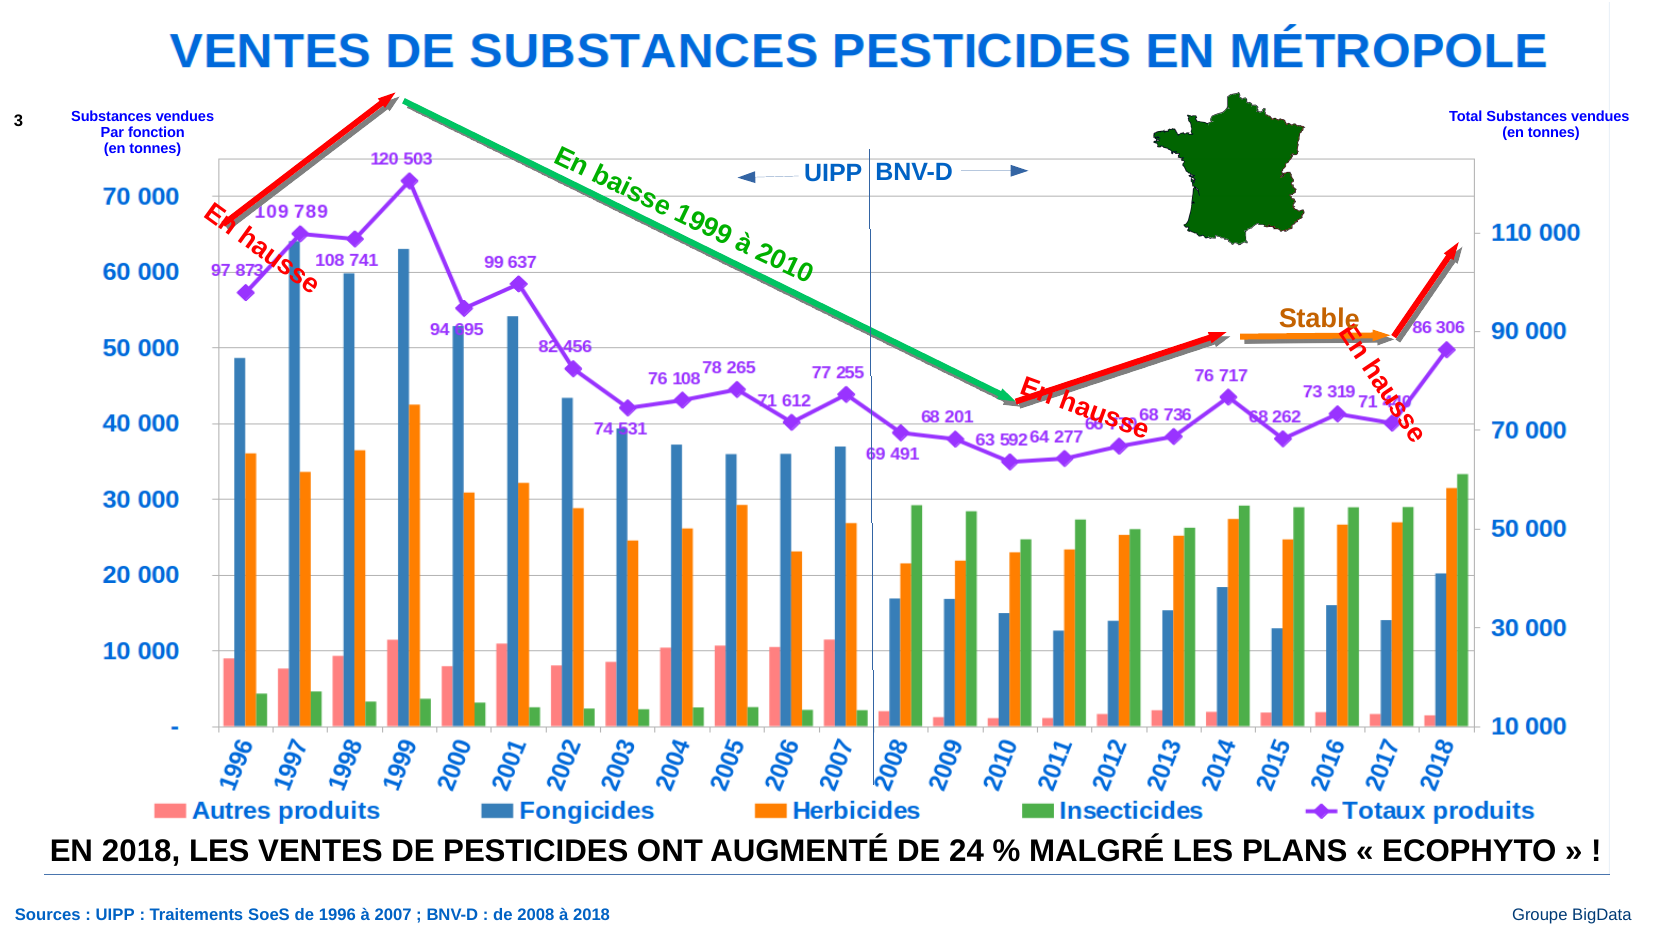

Total Substances vendues
 (en tonnes)
Substances vendues
Par fonction
(en tonnes)
BNV-D
UIPP
En baisse 1999 à 2010
En hausse
Stable
En hausse
En hausse
EN 2018, LES VENTES DE PESTICIDES ONT AUGMENTÉ DE 24 % MALGRÉ LES PLANS « ECOPHYTO » !
Sources : UIPP : Traitements SoeS de 1996 à 2007 ; BNV-D : de 2008 à 2018
Groupe BigData